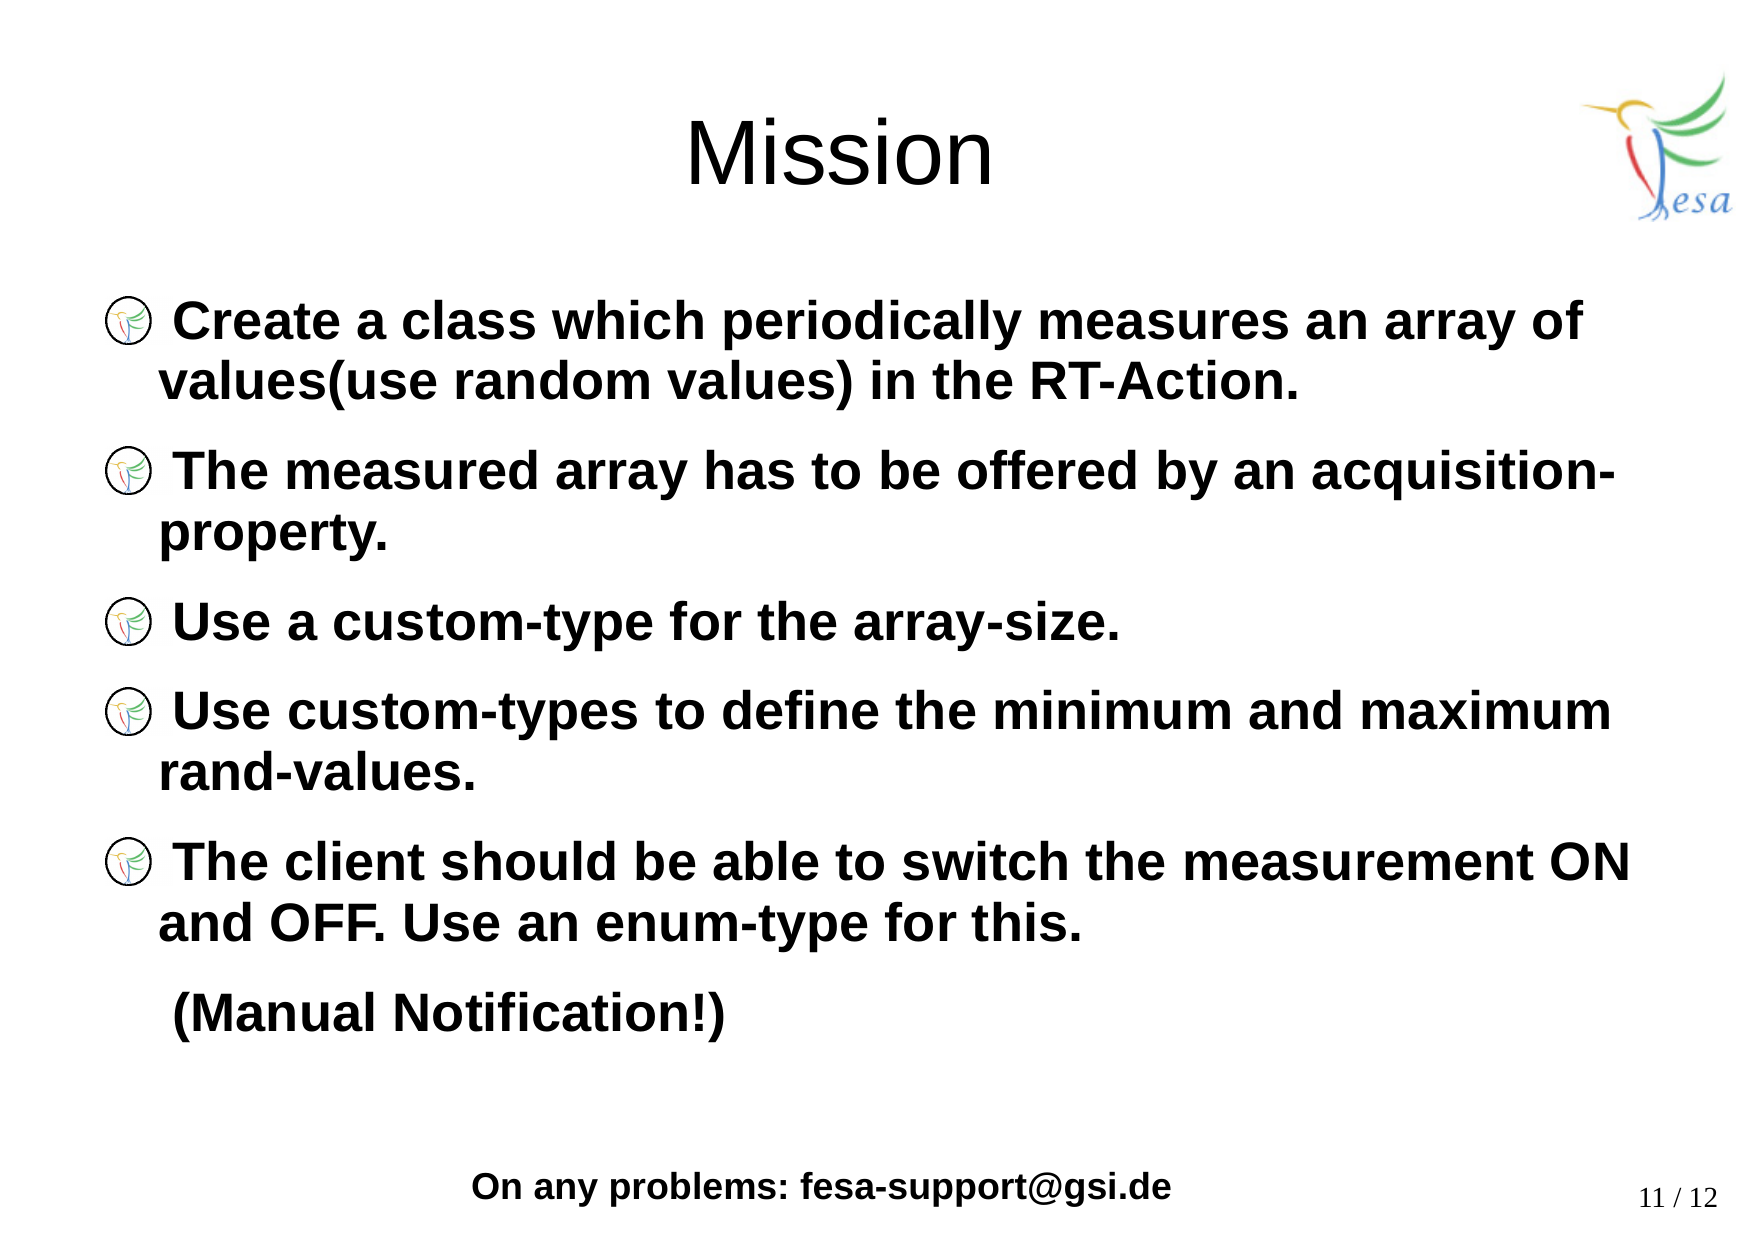

# Mission
Create a class which periodically measures an array of values(use random values) in the RT-Action.
The measured array has to be offered by an acquisition-property.
Use a custom-type for the array-size.
Use custom-types to define the minimum and maximum rand-values.
The client should be able to switch the measurement ON and OFF. Use an enum-type for this.
(Manual Notification!)
On any problems: fesa-support@gsi.de
11